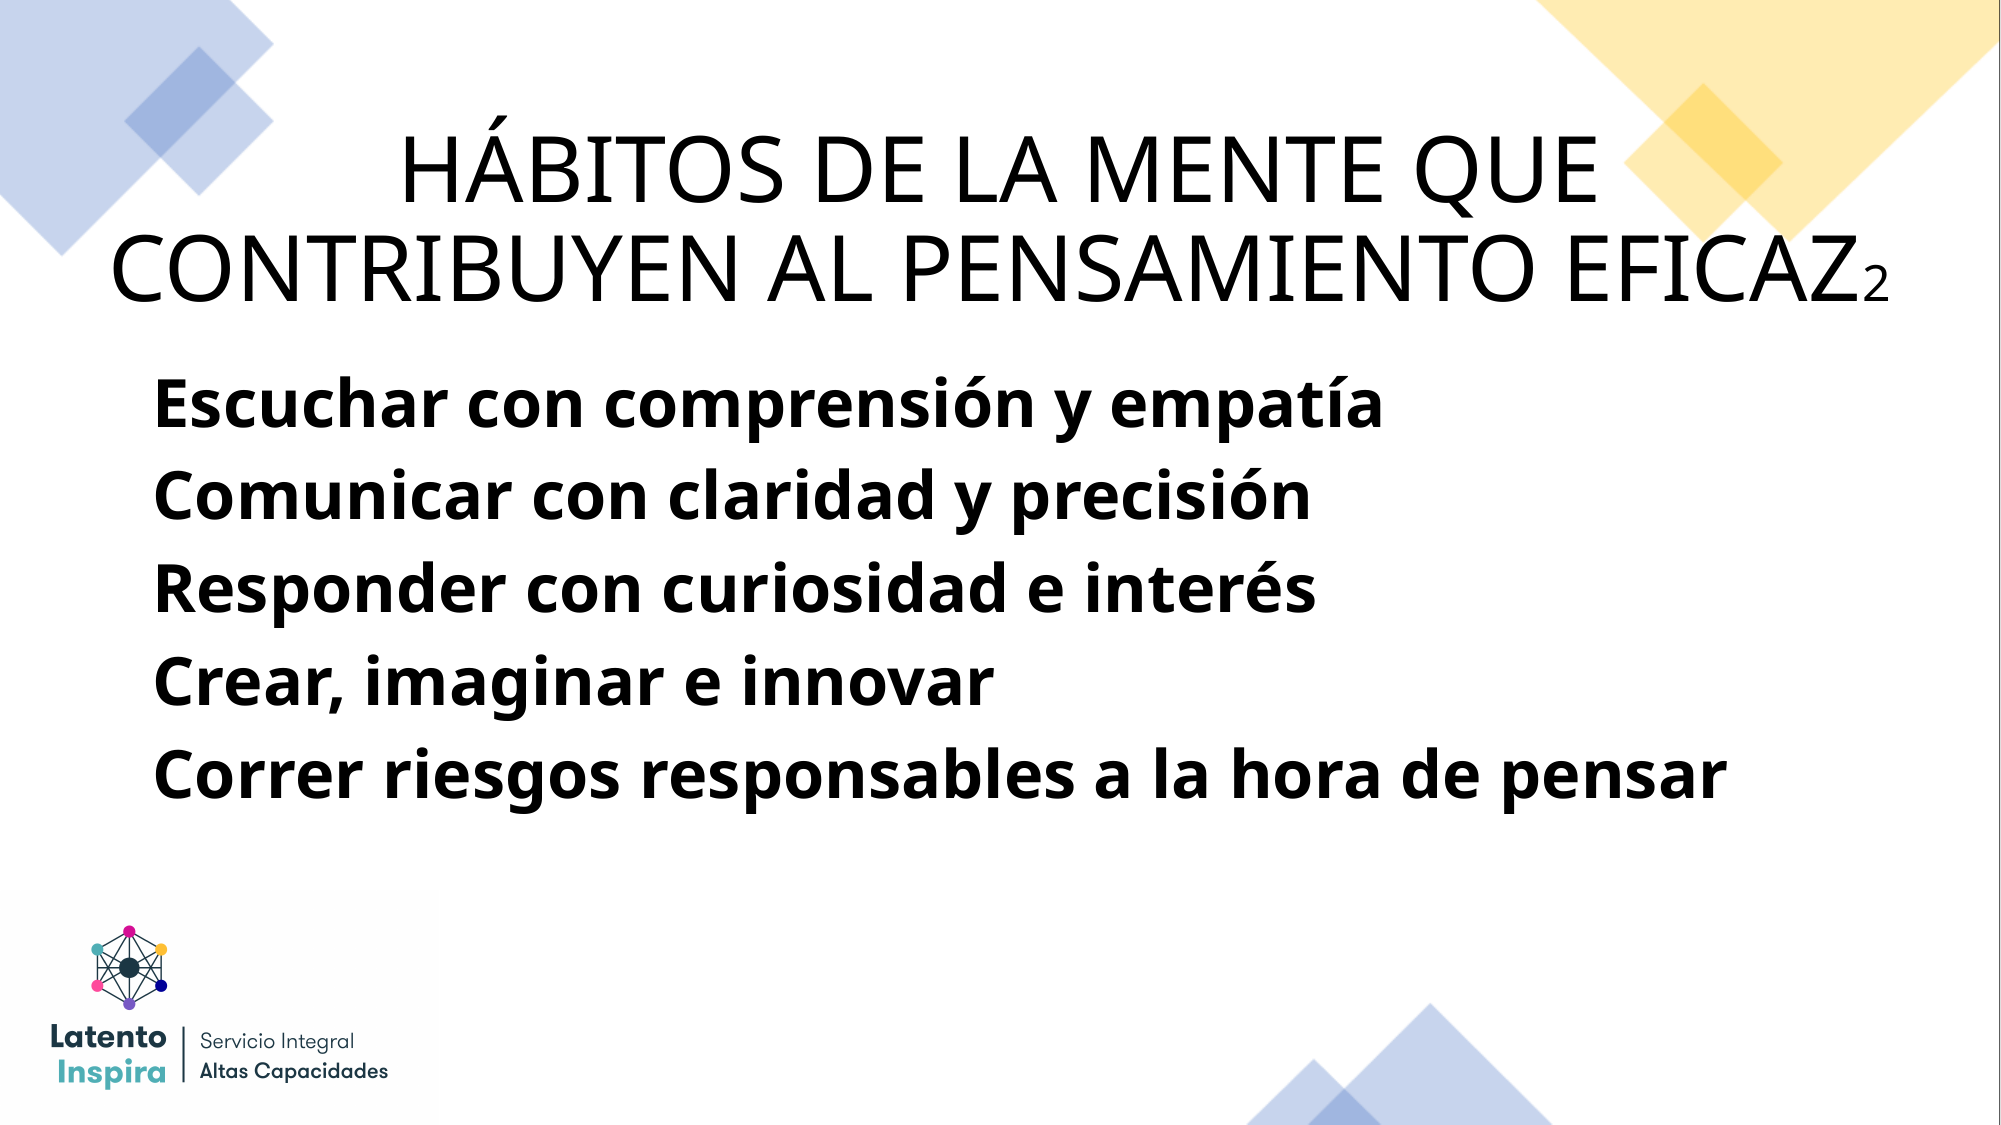

# HÁBITOS DE LA MENTE QUE CONTRIBUYEN AL PENSAMIENTO EFICAZ2
Escuchar con comprensión y empatía
Comunicar con claridad y precisión
Responder con curiosidad e interés
Crear, imaginar e innovar
Correr riesgos responsables a la hora de pensar